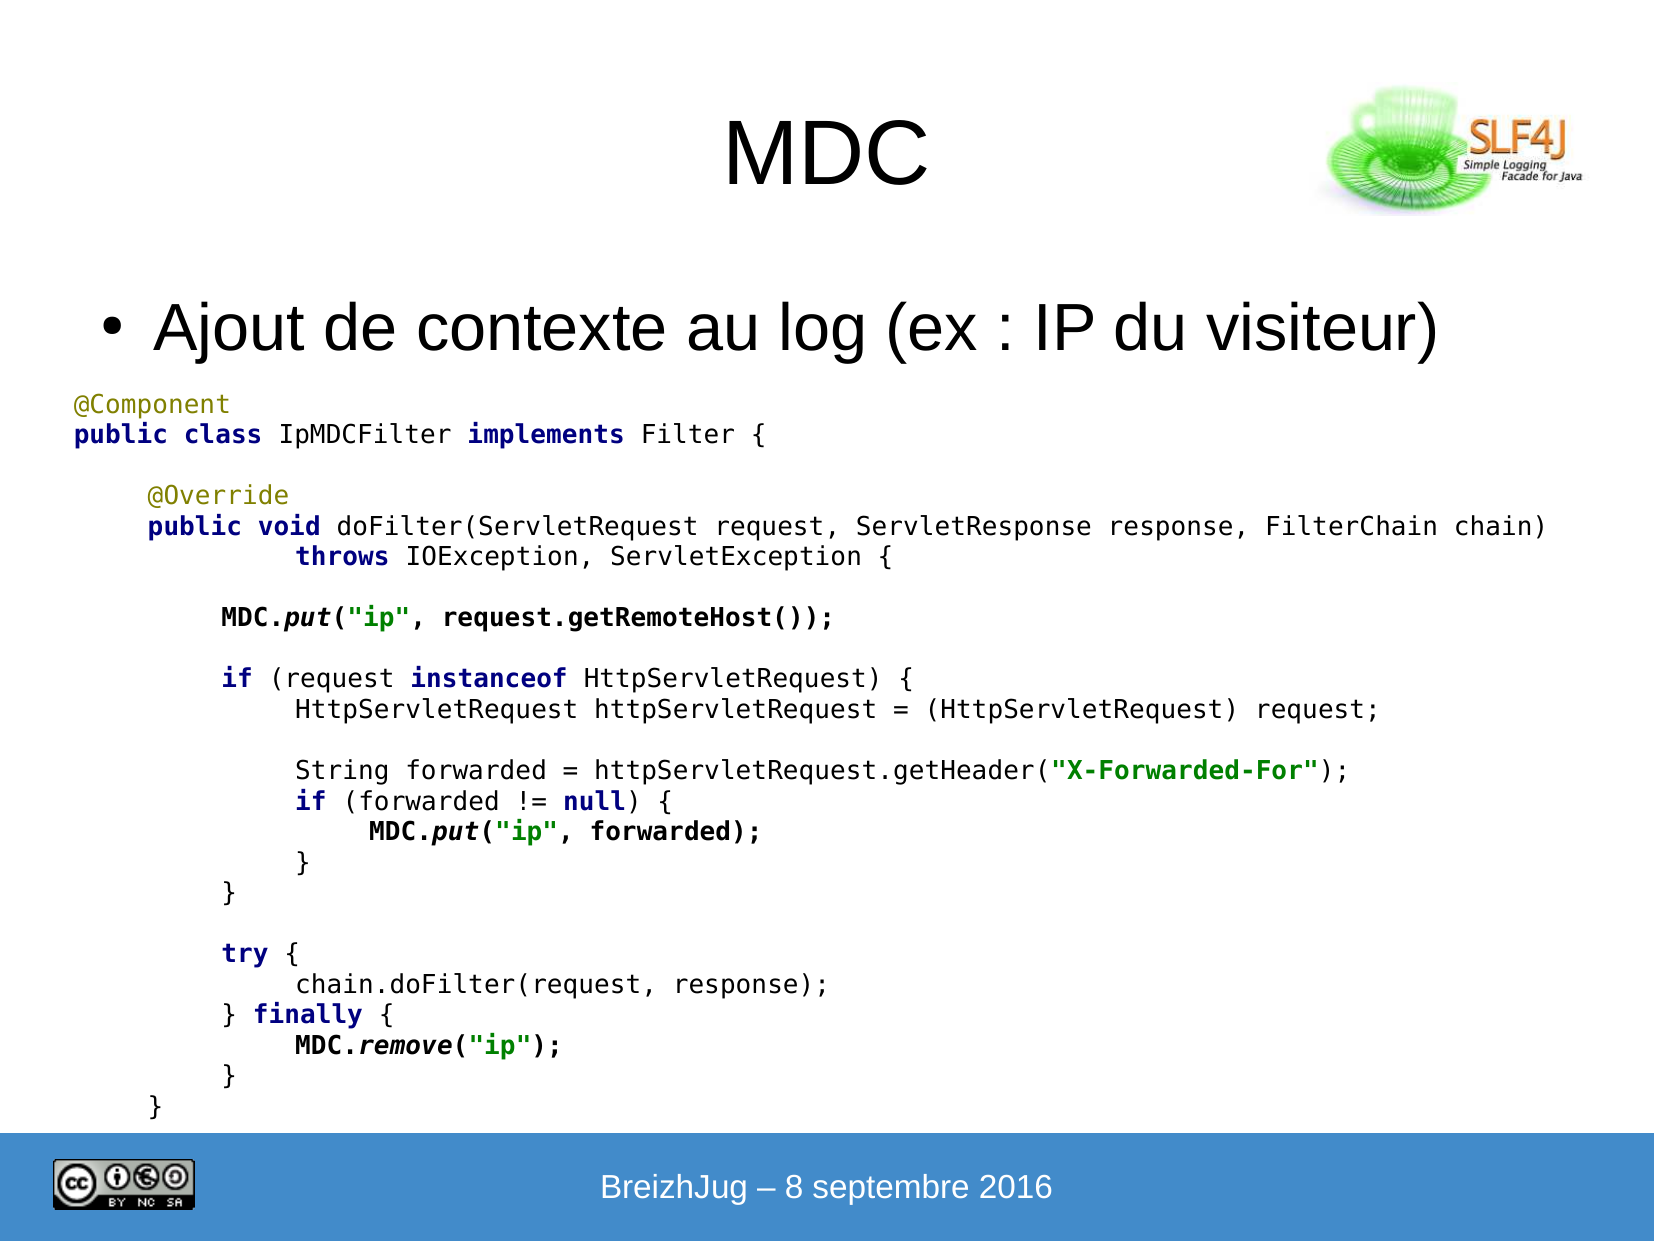

# MDC
Ajout de contexte au log (ex : IP du visiteur)
@Component
public class IpMDCFilter implements Filter {
	@Override
	public void doFilter(ServletRequest request, ServletResponse response, FilterChain chain)
			throws IOException, ServletException {
		MDC.put("ip", request.getRemoteHost());
		if (request instanceof HttpServletRequest) {
			HttpServletRequest httpServletRequest = (HttpServletRequest) request;
			String forwarded = httpServletRequest.getHeader("X-Forwarded-For");
			if (forwarded != null) {
				MDC.put("ip", forwarded);
			}
		}
		try {
			chain.doFilter(request, response);
		} finally {
			MDC.remove("ip");
		}
	}